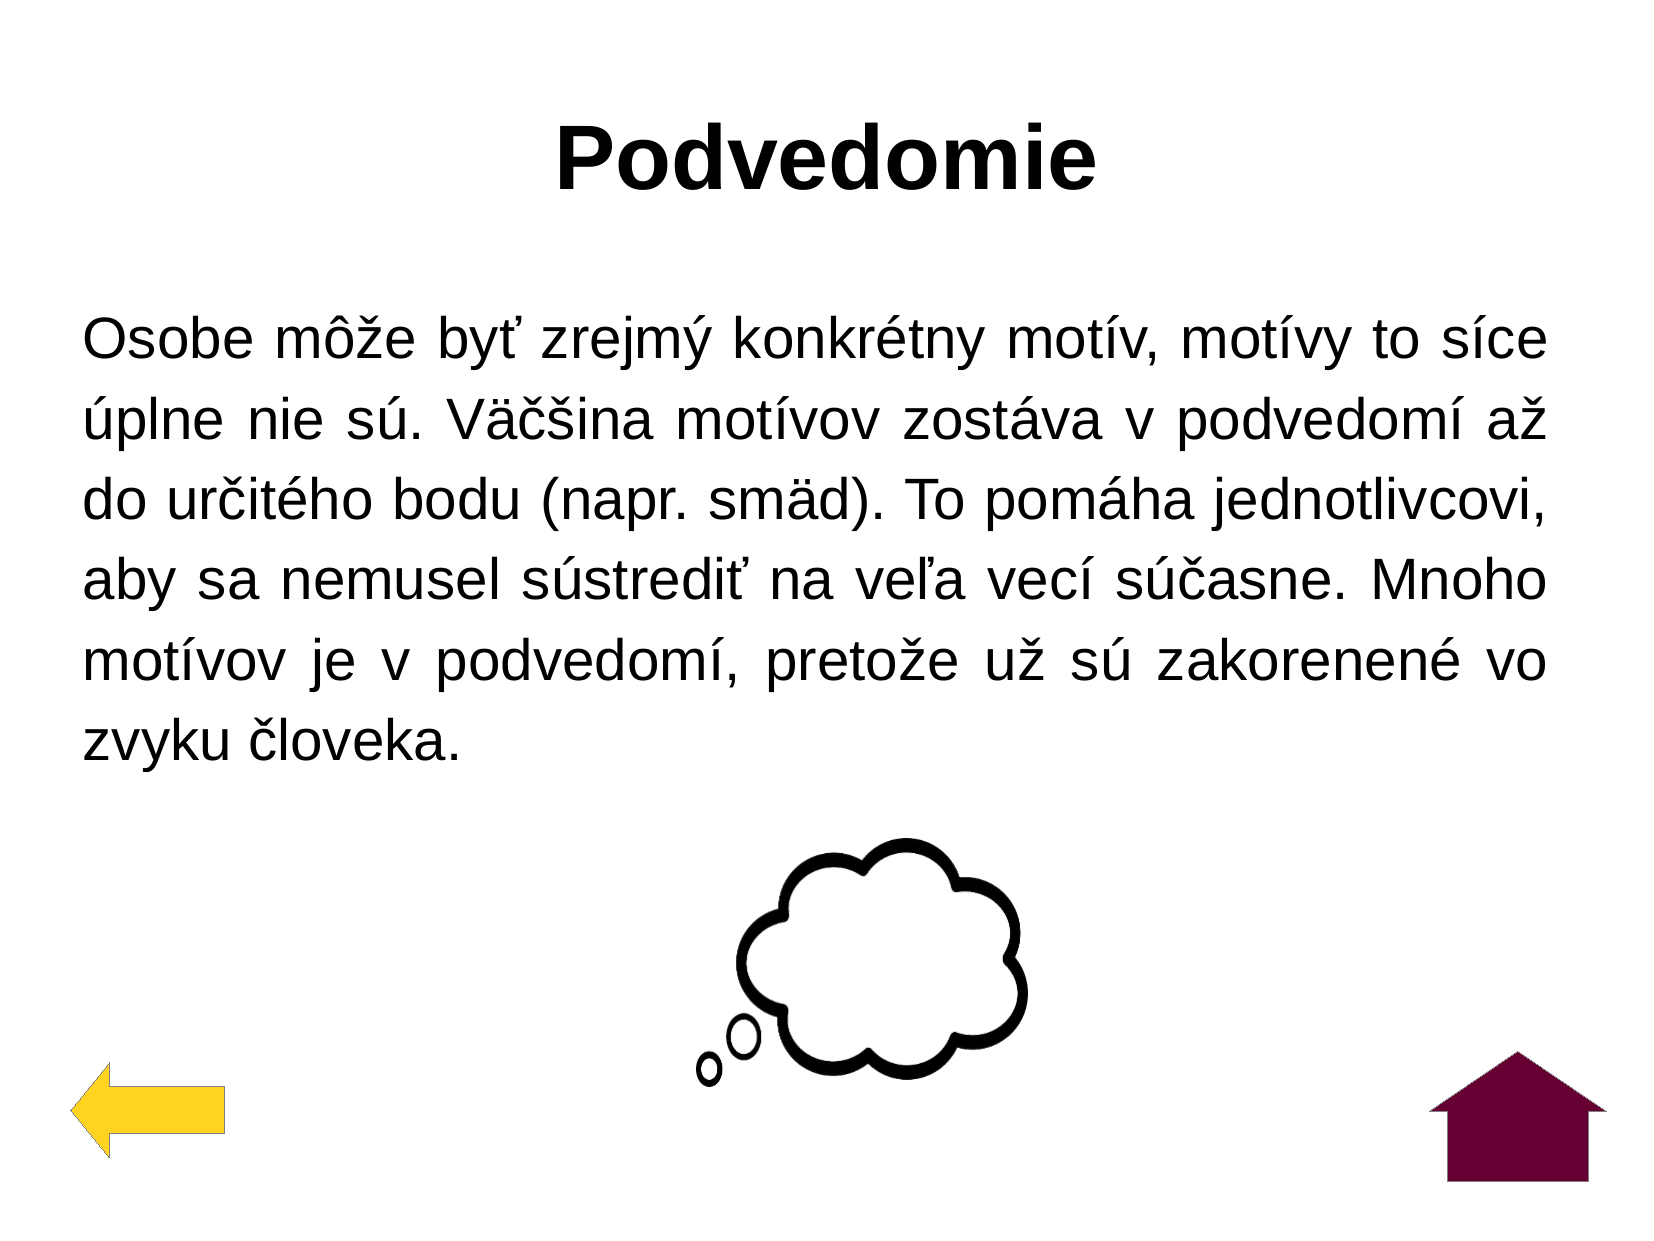

# Podvedomie
Osobe môže byť zrejmý konkrétny motív, motívy to síce úplne nie sú. Väčšina motívov zostáva v podvedomí až do určitého bodu (napr. smäd). To pomáha jednotlivcovi, aby sa nemusel sústrediť na veľa vecí súčasne. Mnoho motívov je v podvedomí, pretože už sú zakorenené vo zvyku človeka.